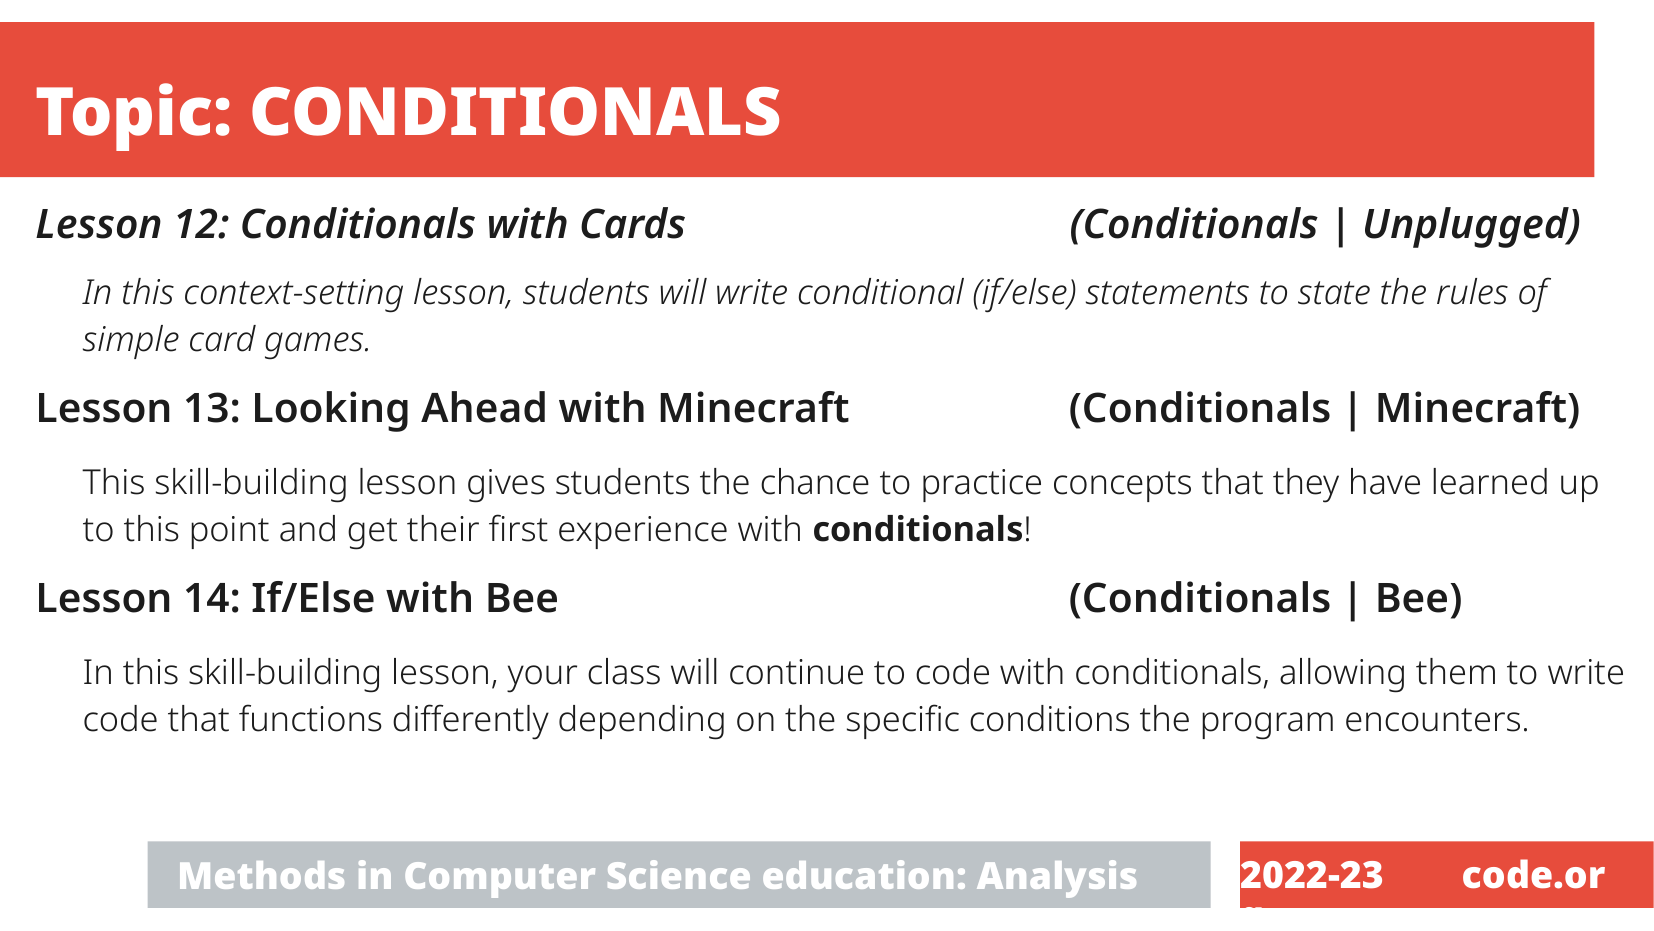

# Topic: CONDITIONALS
Lesson 12: Conditionals with Cards 	(Conditionals | Unplugged)
In this context-setting lesson, students will write conditional (if/else) statements to state the rules of simple card games.
Lesson 13: Looking Ahead with Minecraft 	(Conditionals | Minecraft)
This skill-building lesson gives students the chance to practice concepts that they have learned up to this point and get their first experience with conditionals!
Lesson 14: If/Else with Bee	(Conditionals | Bee)
In this skill-building lesson, your class will continue to code with conditionals, allowing them to write code that functions differently depending on the specific conditions the program encounters.
Methods in Computer Science education: Analysis
2022-23 code.org